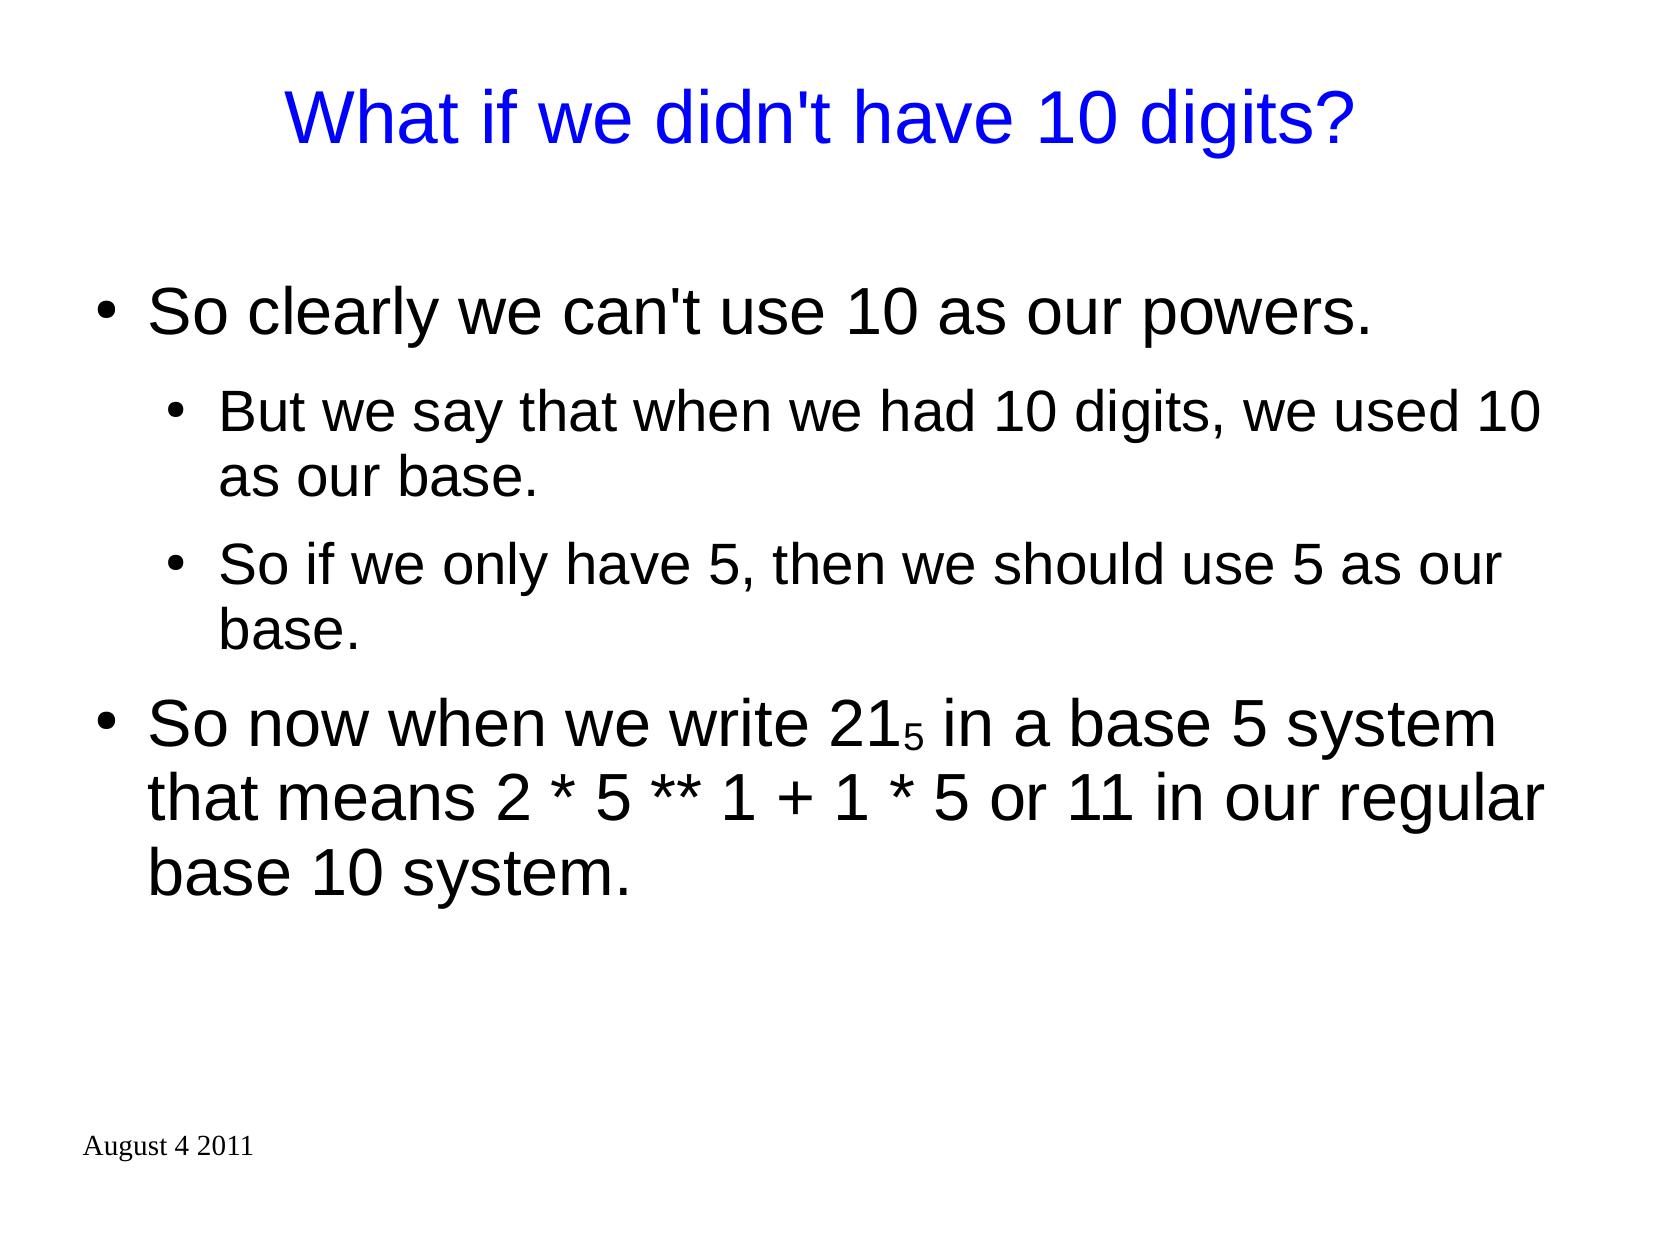

# What if we didn't have 10 digits?
So clearly we can't use 10 as our powers.
But we say that when we had 10 digits, we used 10 as our base.
So if we only have 5, then we should use 5 as our base.
So now when we write 215 in a base 5 system that means 2 * 5 ** 1 + 1 * 5 or 11 in our regular base 10 system.
August 4 2011